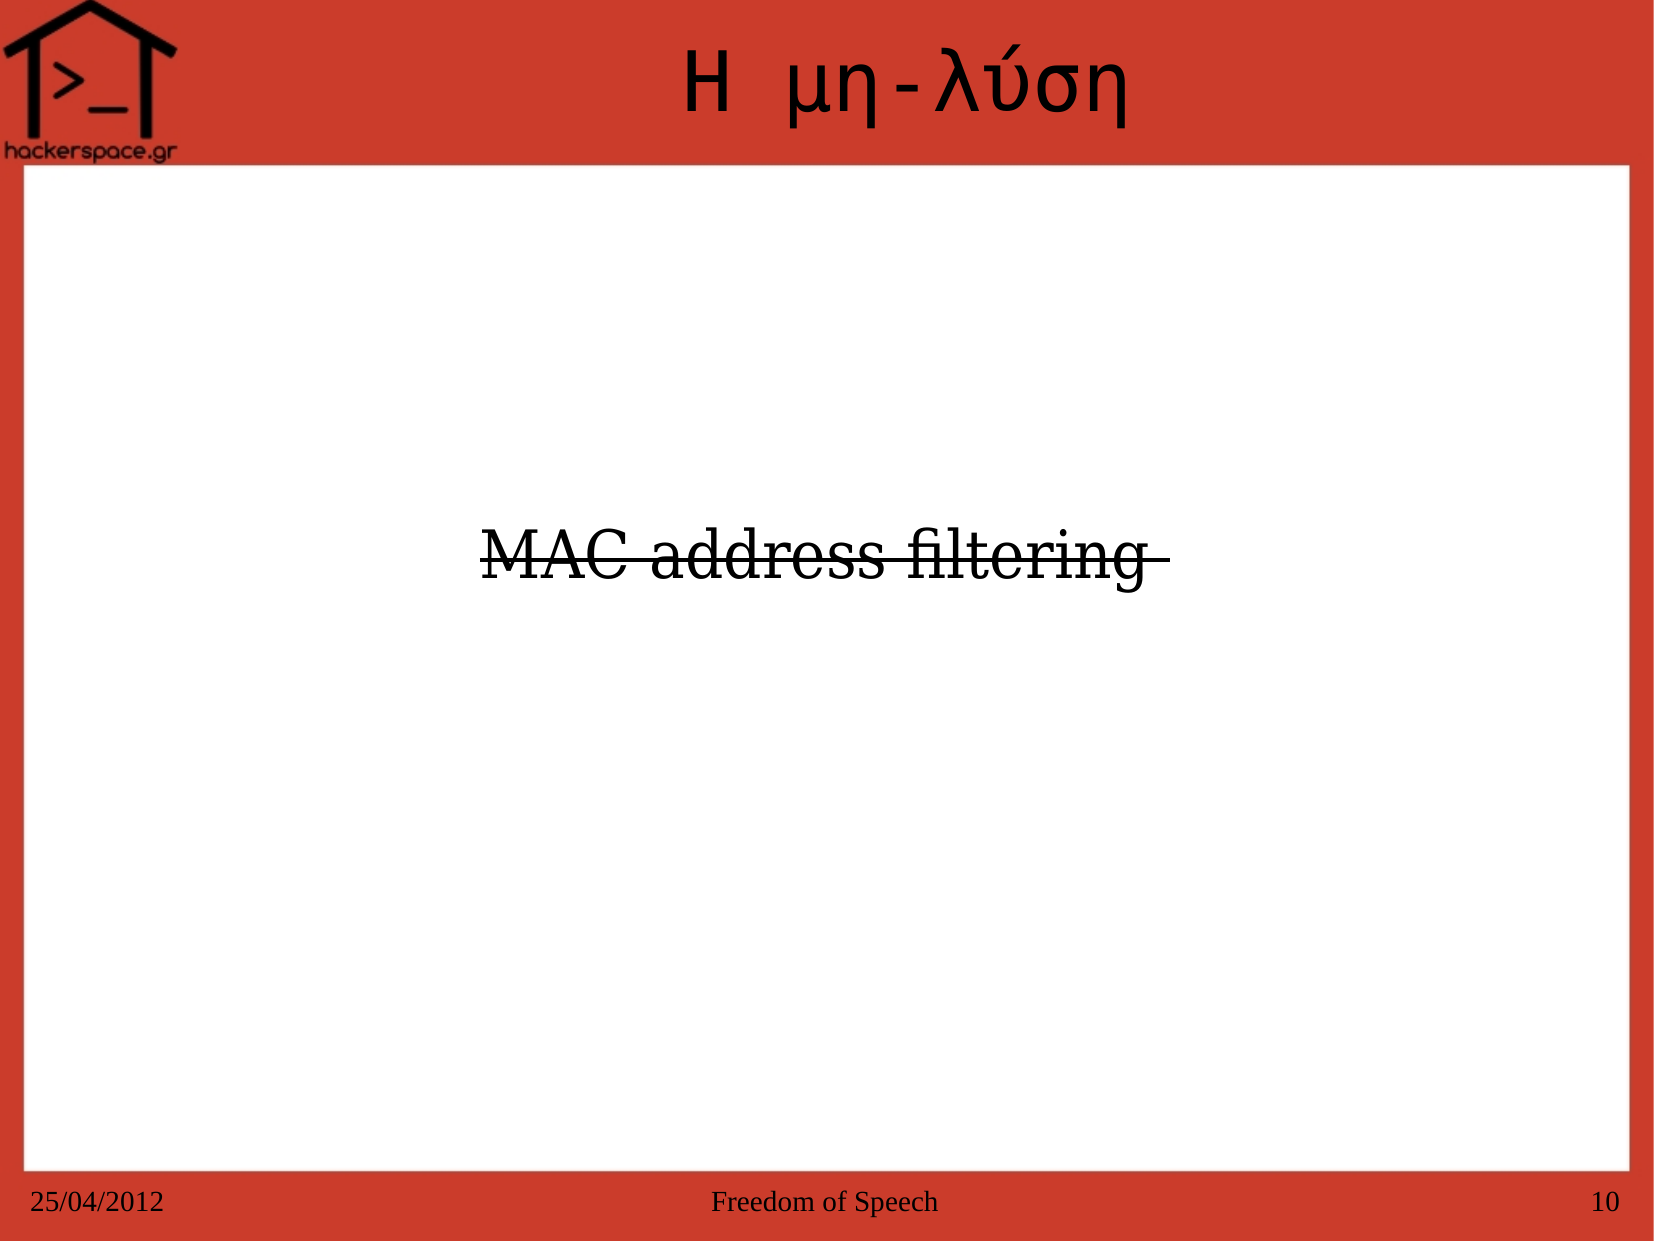

# Η μη-λύση
MAC address filtering
25/04/2012
Freedom of Speech
10